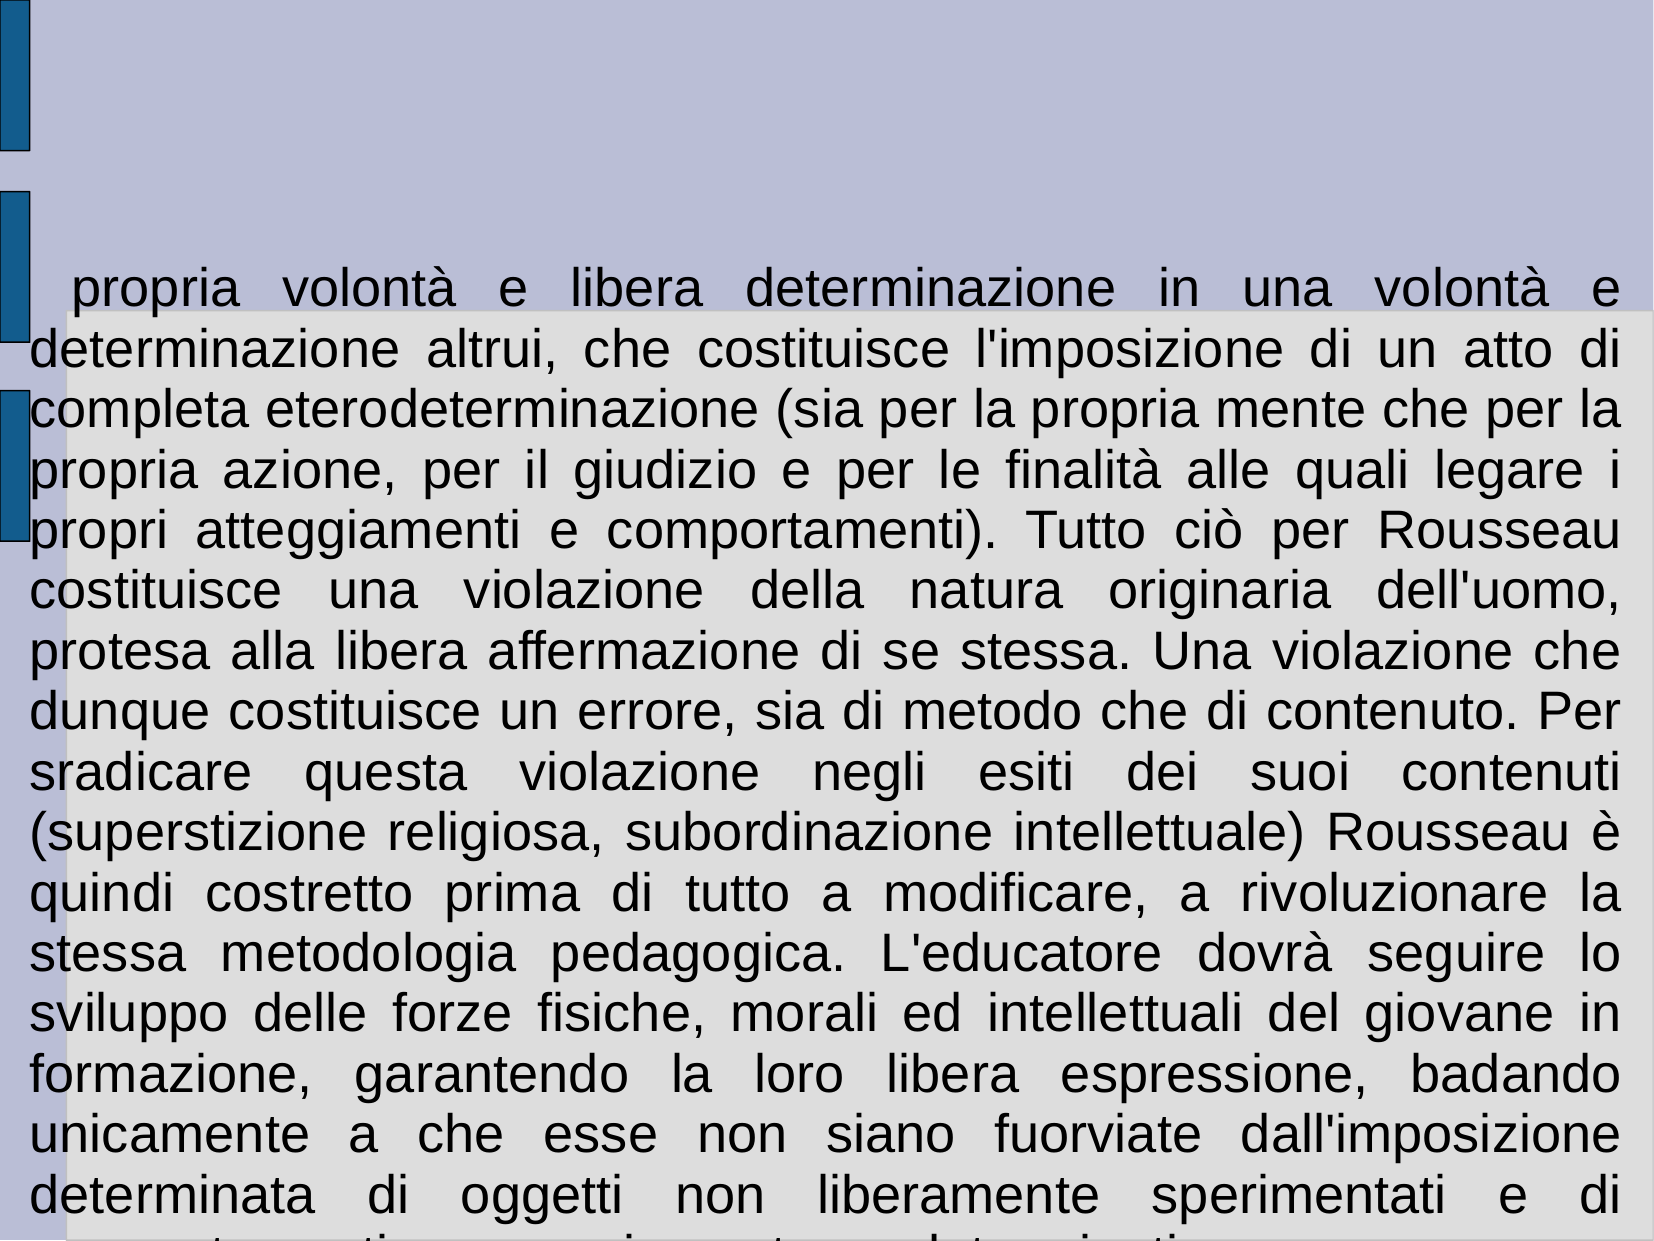

#
 propria volontà e libera determinazione in una volontà e determinazione altrui, che costituisce l'imposizione di un atto di completa eterodeterminazione (sia per la propria mente che per la propria azione, per il giudizio e per le finalità alle quali legare i propri atteggiamenti e comportamenti). Tutto ciò per Rousseau costituisce una violazione della natura originaria dell'uomo, protesa alla libera affermazione di se stessa. Una violazione che dunque costituisce un errore, sia di metodo che di contenuto. Per sradicare questa violazione negli esiti dei suoi contenuti (superstizione religiosa, subordinazione intellettuale) Rousseau è quindi costretto prima di tutto a modificare, a rivoluzionare la stessa metodologia pedagogica. L'educatore dovrà seguire lo sviluppo delle forze fisiche, morali ed intellettuali del giovane in formazione, garantendo la loro libera espressione, badando unicamente a che esse non siano fuorviate dall'imposizione determinata di oggetti non liberamente sperimentati e di comportamenti necessariamente predeterminati.